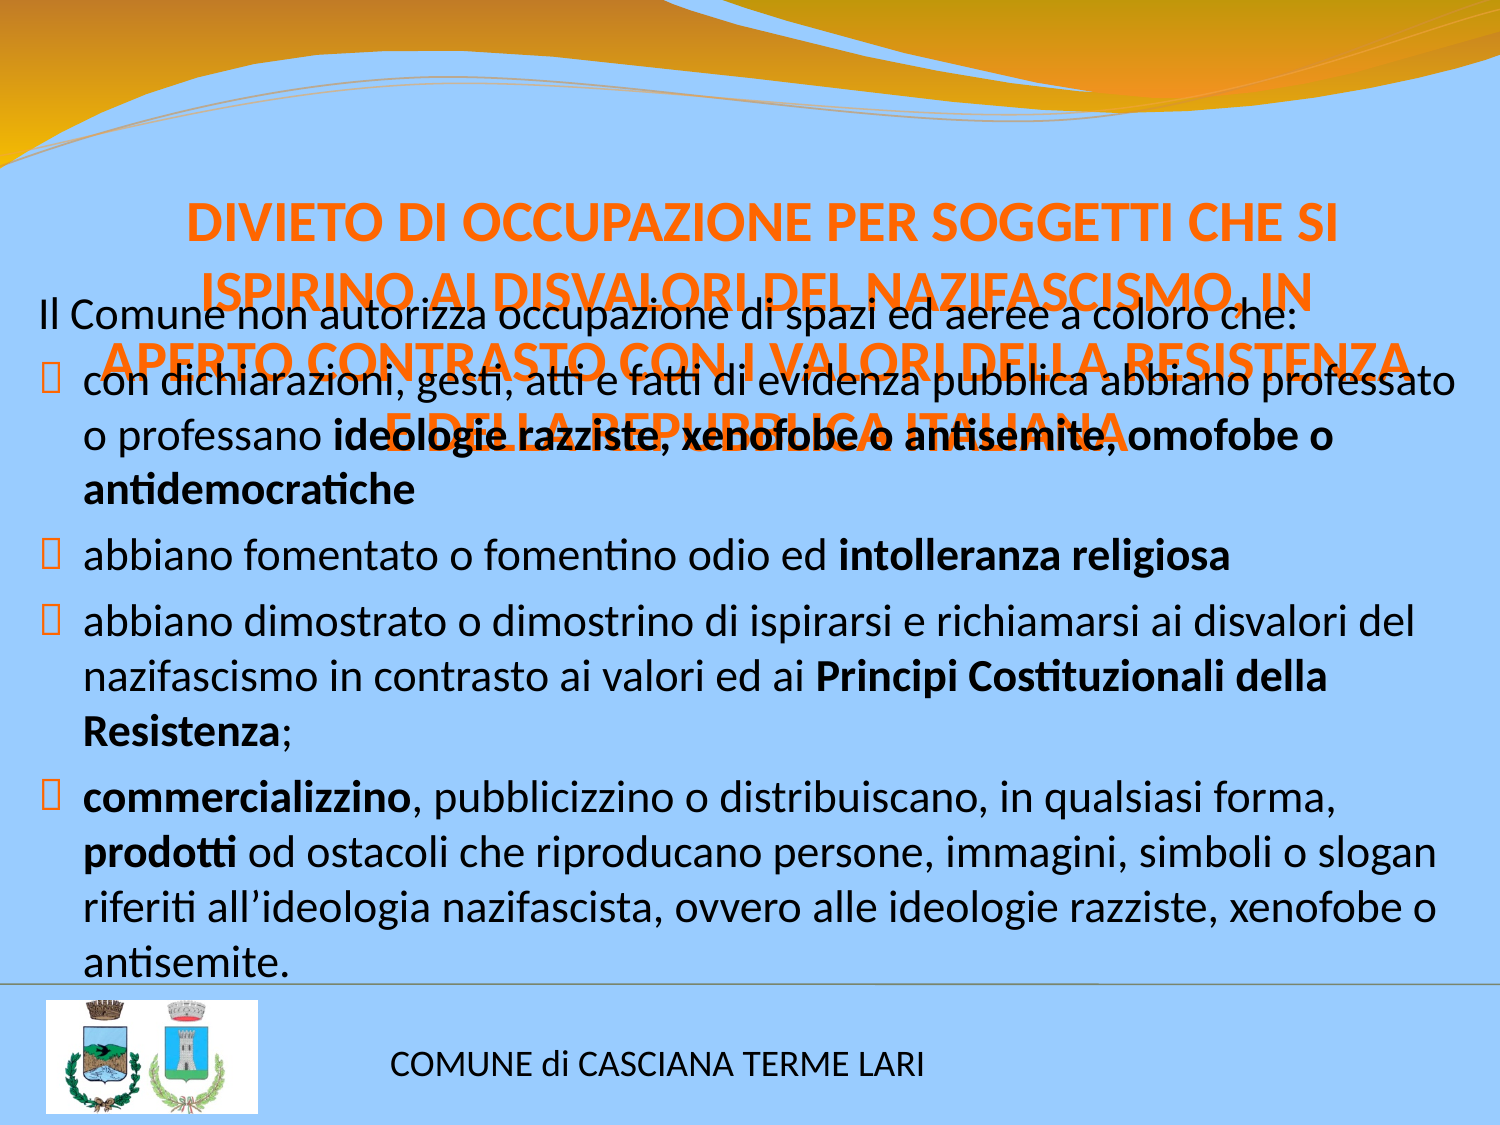

# DIVIETO DI OCCUPAZIONE PER SOGGETTI CHE SI ISPIRINO AI DISVALORI DEL NAZIFASCISMO, IN APERTO CONTRASTO CON I VALORI DELLA RESISTENZA E DELLA REPUBBLICA ITALIANA
Il Comune non autorizza occupazione di spazi ed aeree a coloro che:
con dichiarazioni, gesti, atti e fatti di evidenza pubblica abbiano professato o professano ideologie razziste, xenofobe o antisemite, omofobe o antidemocratiche
abbiano fomentato o fomentino odio ed intolleranza religiosa
abbiano dimostrato o dimostrino di ispirarsi e richiamarsi ai disvalori del nazifascismo in contrasto ai valori ed ai Principi Costituzionali della Resistenza;
commercializzino, pubblicizzino o distribuiscano, in qualsiasi forma, prodotti od ostacoli che riproducano persone, immagini, simboli o slogan riferiti all’ideologia nazifascista, ovvero alle ideologie razziste, xenofobe o antisemite.
COMUNE di CASCIANA TERME LARI